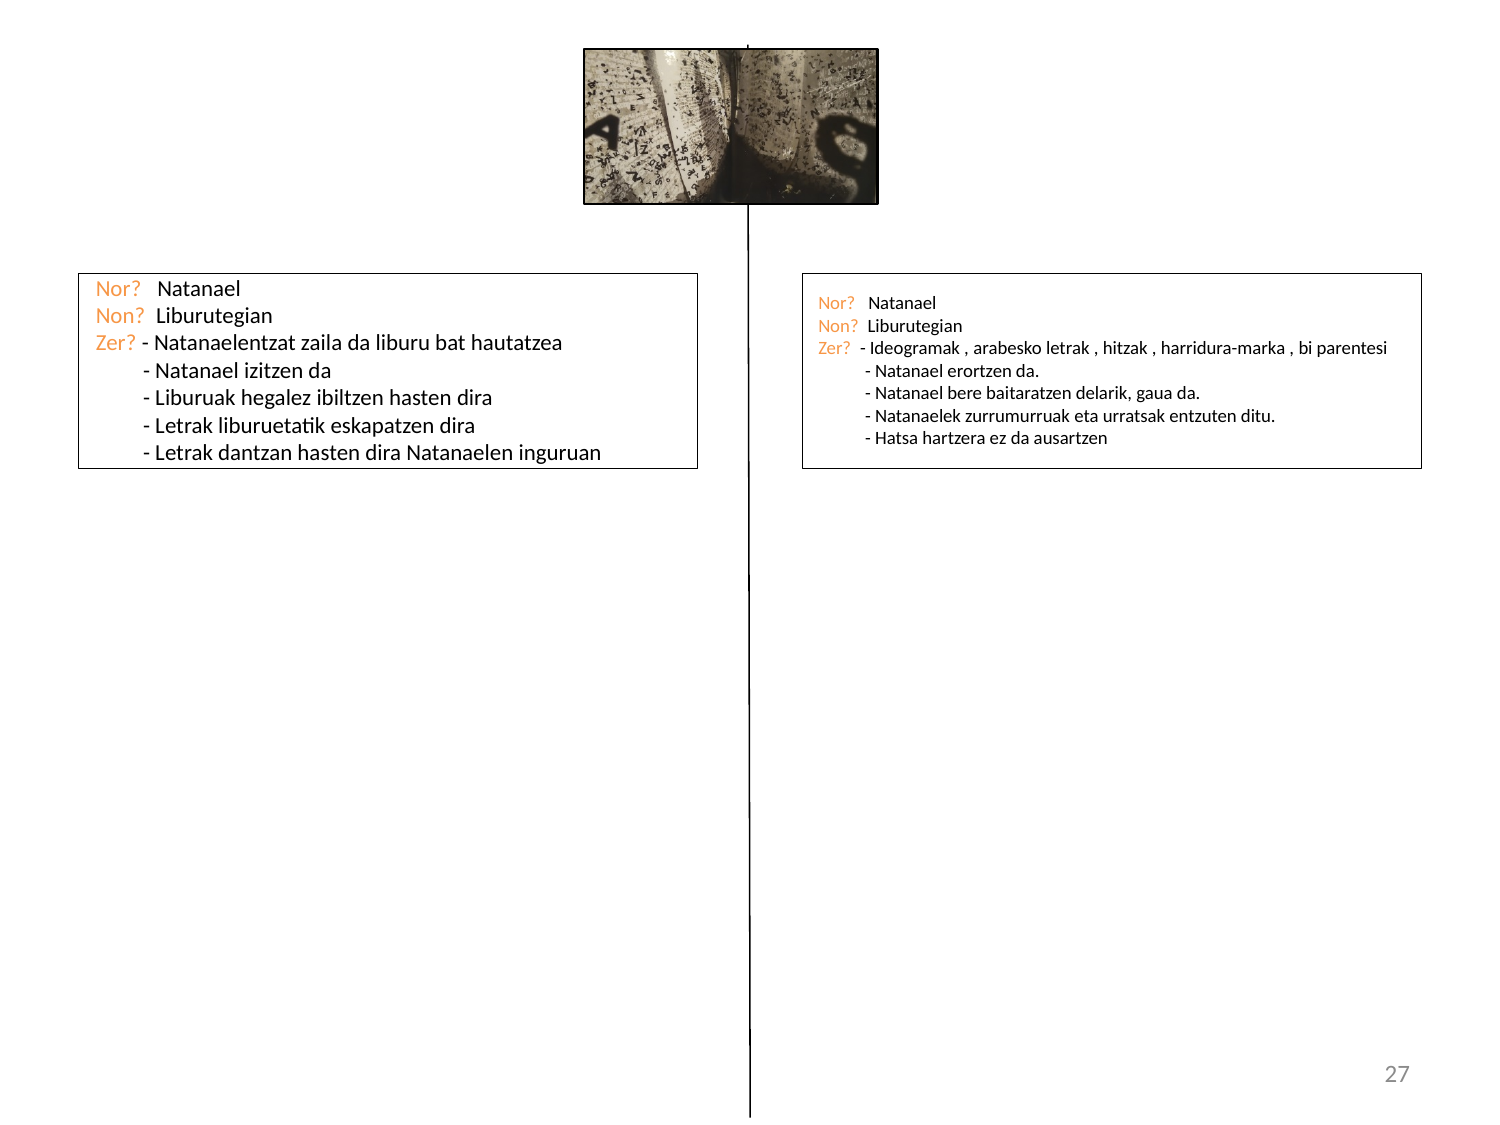

Nor? Natanael
Non? Liburutegian
Zer? - Natanaelentzat zaila da liburu bat hautatzea
 - Natanael izitzen da
 - Liburuak hegalez ibiltzen hasten dira
 - Letrak liburuetatik eskapatzen dira
 - Letrak dantzan hasten dira Natanaelen inguruan
Nor? Natanael
Non? Liburutegian
Zer? - Ideogramak , arabesko letrak , hitzak , harridura-marka , bi parentesi
 - Natanael erortzen da.
 - Natanael bere baitaratzen delarik, gaua da.
 - Natanaelek zurrumurruak eta urratsak entzuten ditu.
 - Hatsa hartzera ez da ausartzen